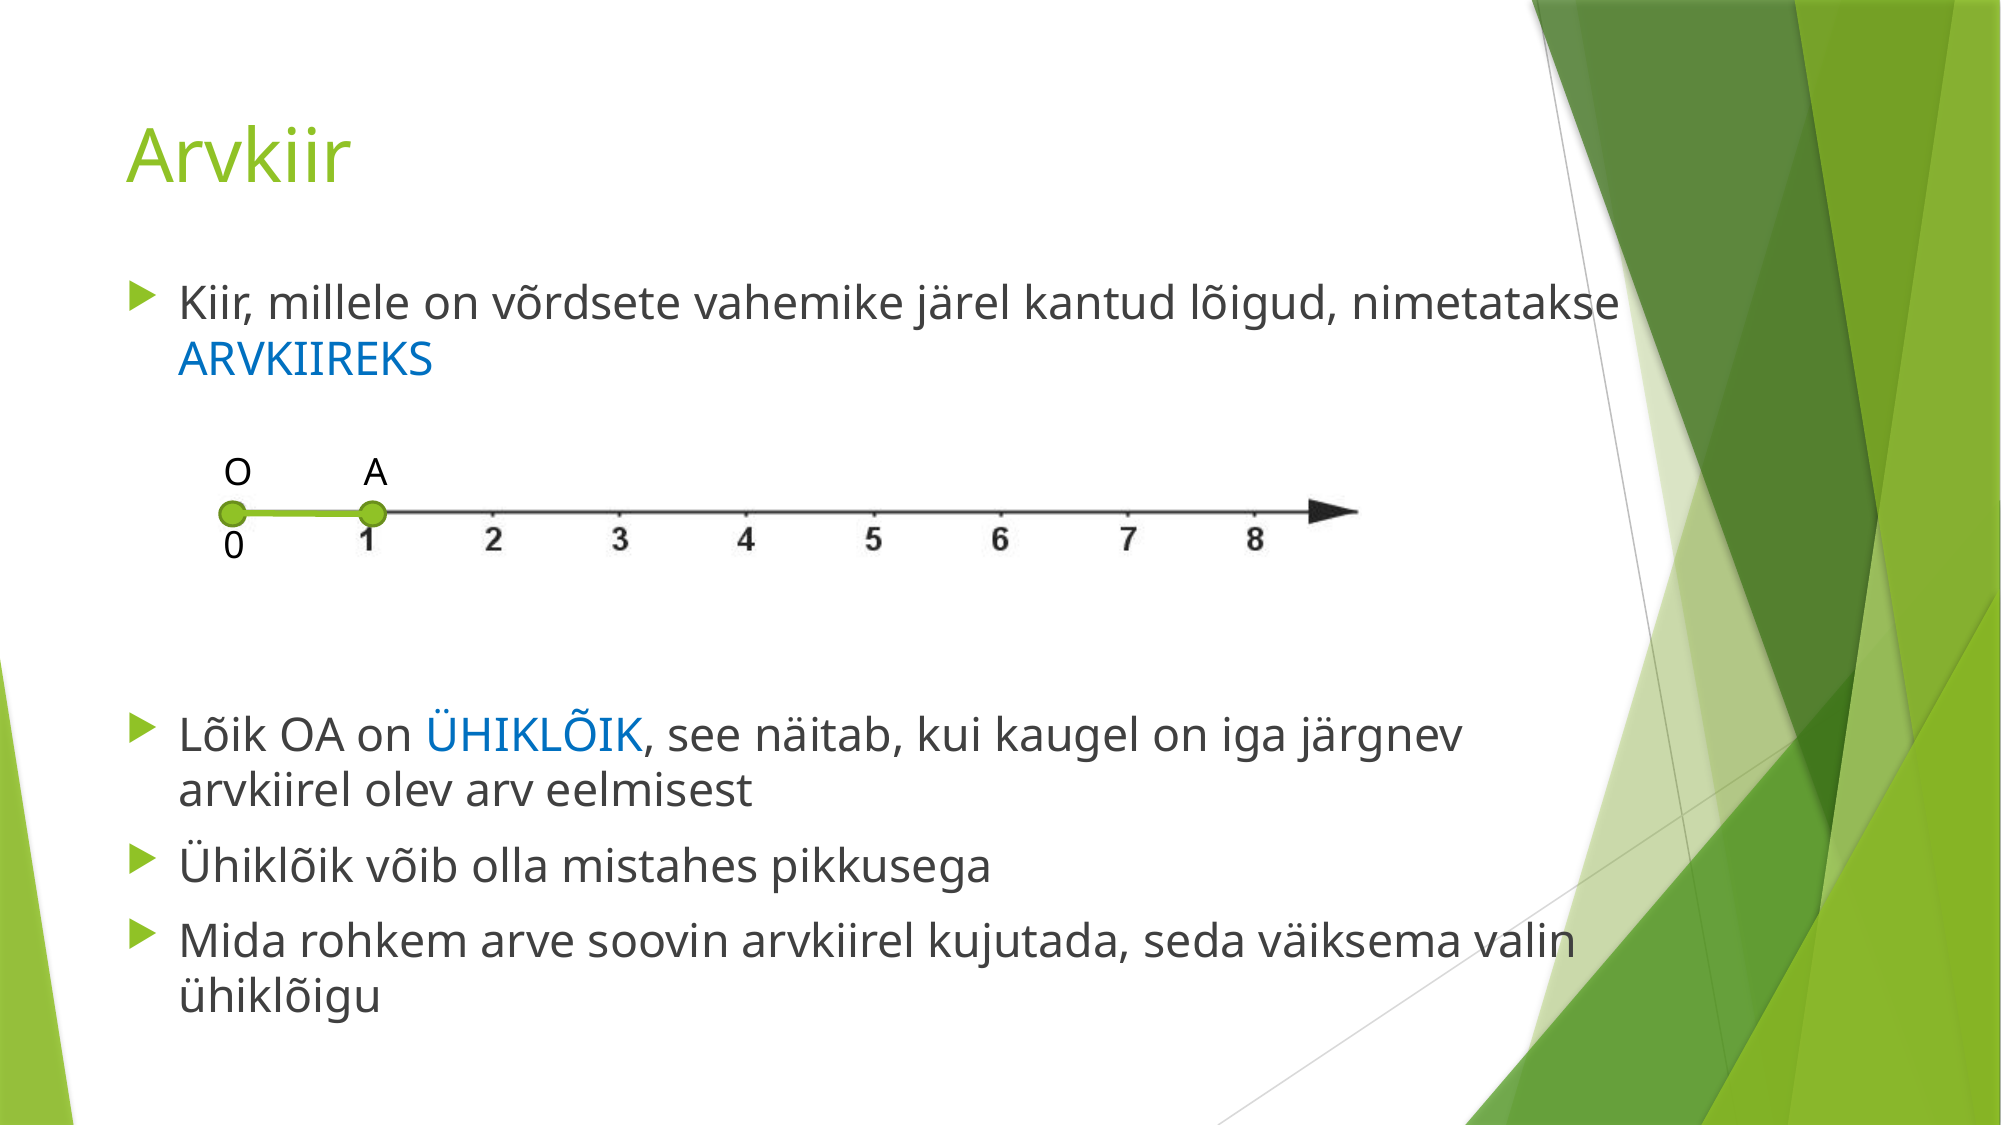

# Arvkiir
Kiir, millele on võrdsete vahemike järel kantud lõigud, nimetatakse ARVKIIREKS
Lõik OA on ÜHIKLÕIK, see näitab, kui kaugel on iga järgnev arvkiirel olev arv eelmisest
Ühiklõik võib olla mistahes pikkusega
Mida rohkem arve soovin arvkiirel kujutada, seda väiksema valin ühiklõigu
O
A
0